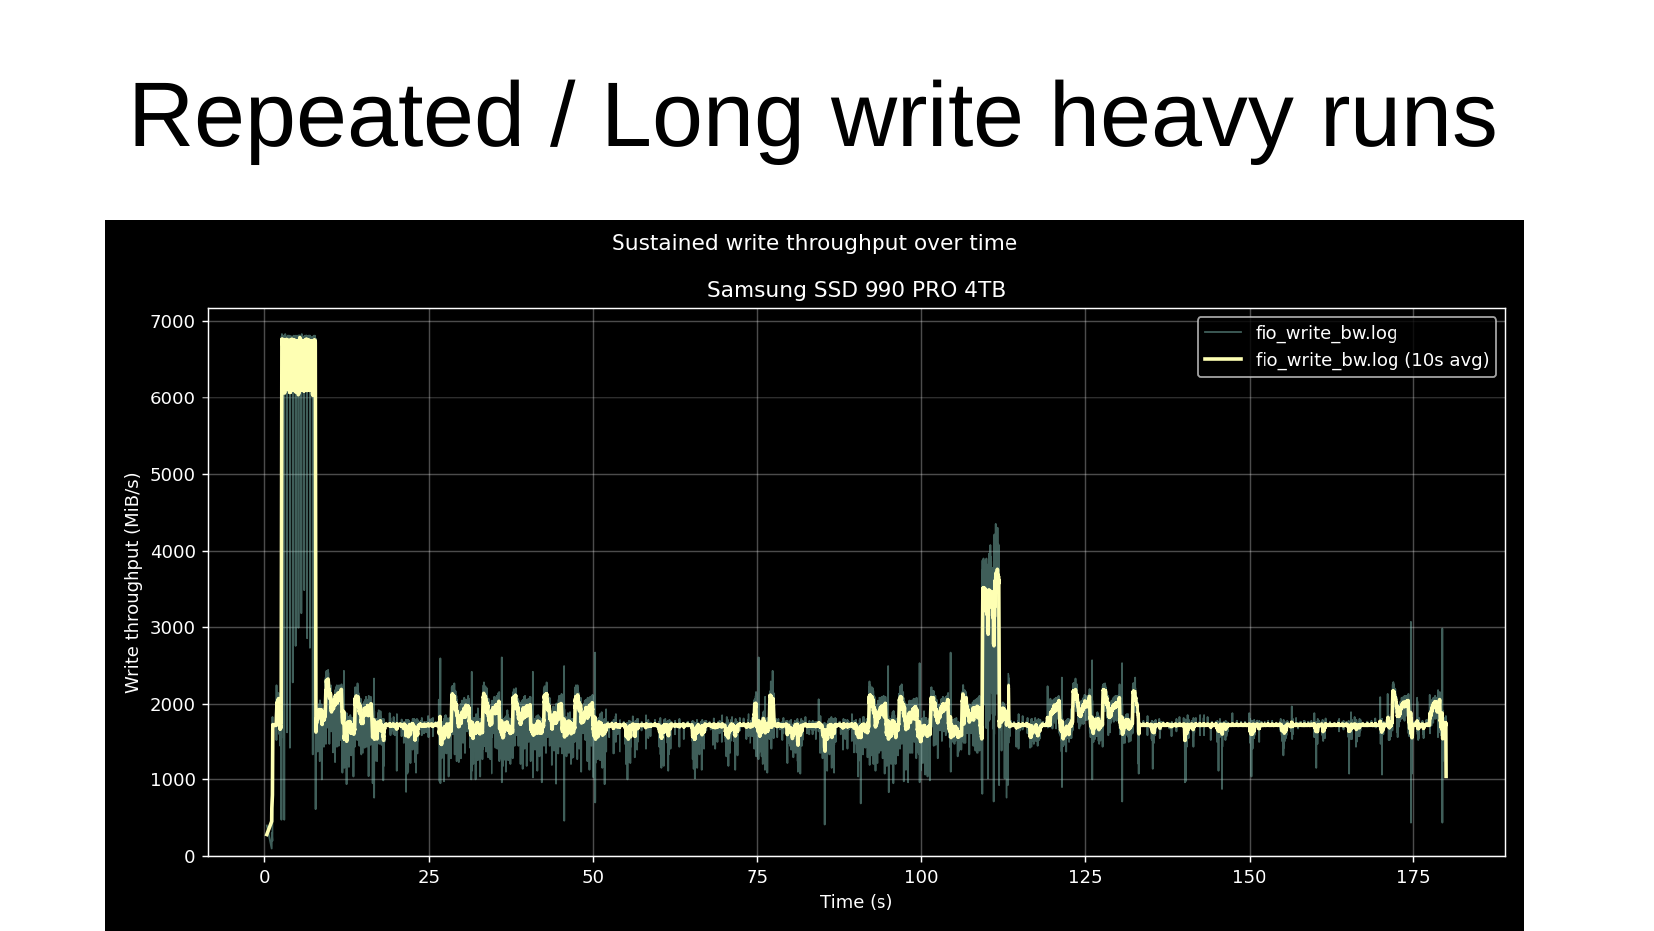

# Repeated / Long write heavy runs